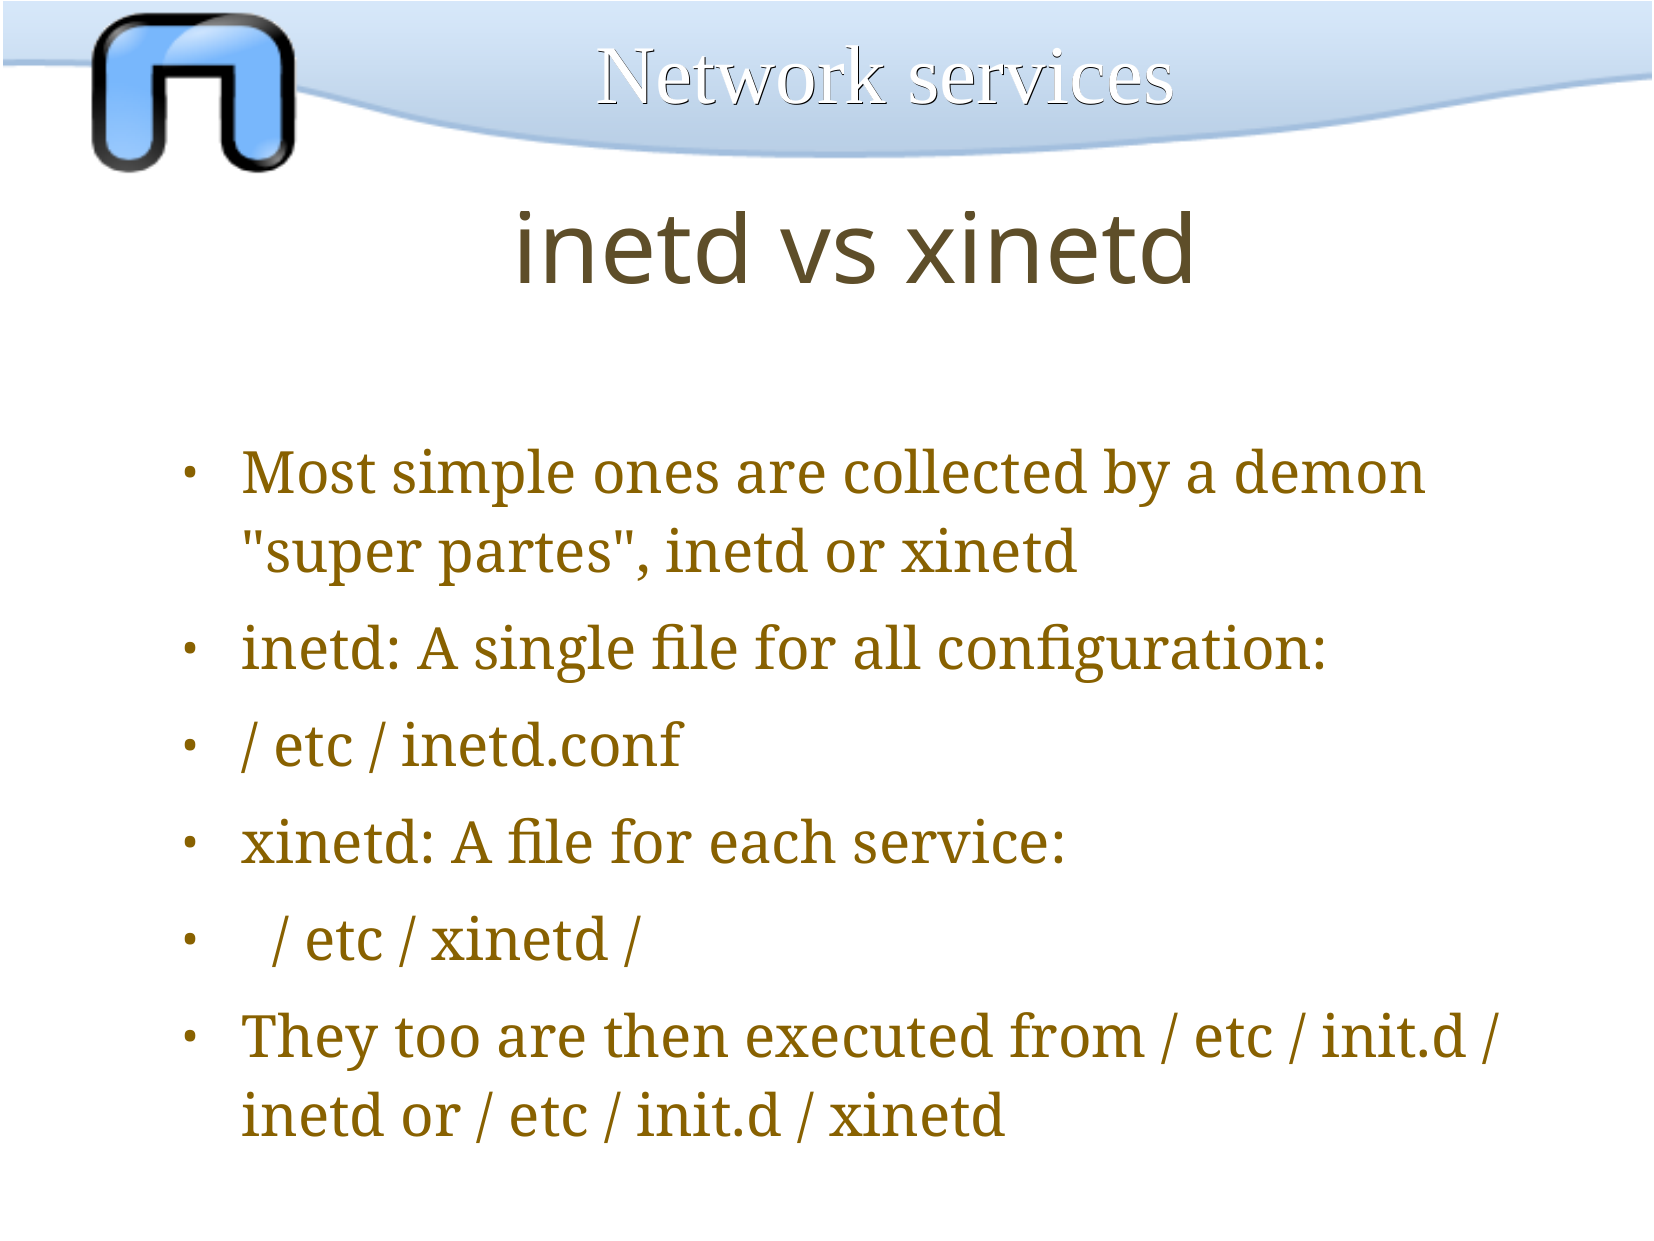

Network services
# inetd vs xinetd
Most simple ones are collected by a demon "super partes", inetd or xinetd
inetd: A single file for all configuration:
/ etc / inetd.conf
xinetd: A file for each service:
 / etc / xinetd /
They too are then executed from / etc / init.d / inetd or / etc / init.d / xinetd